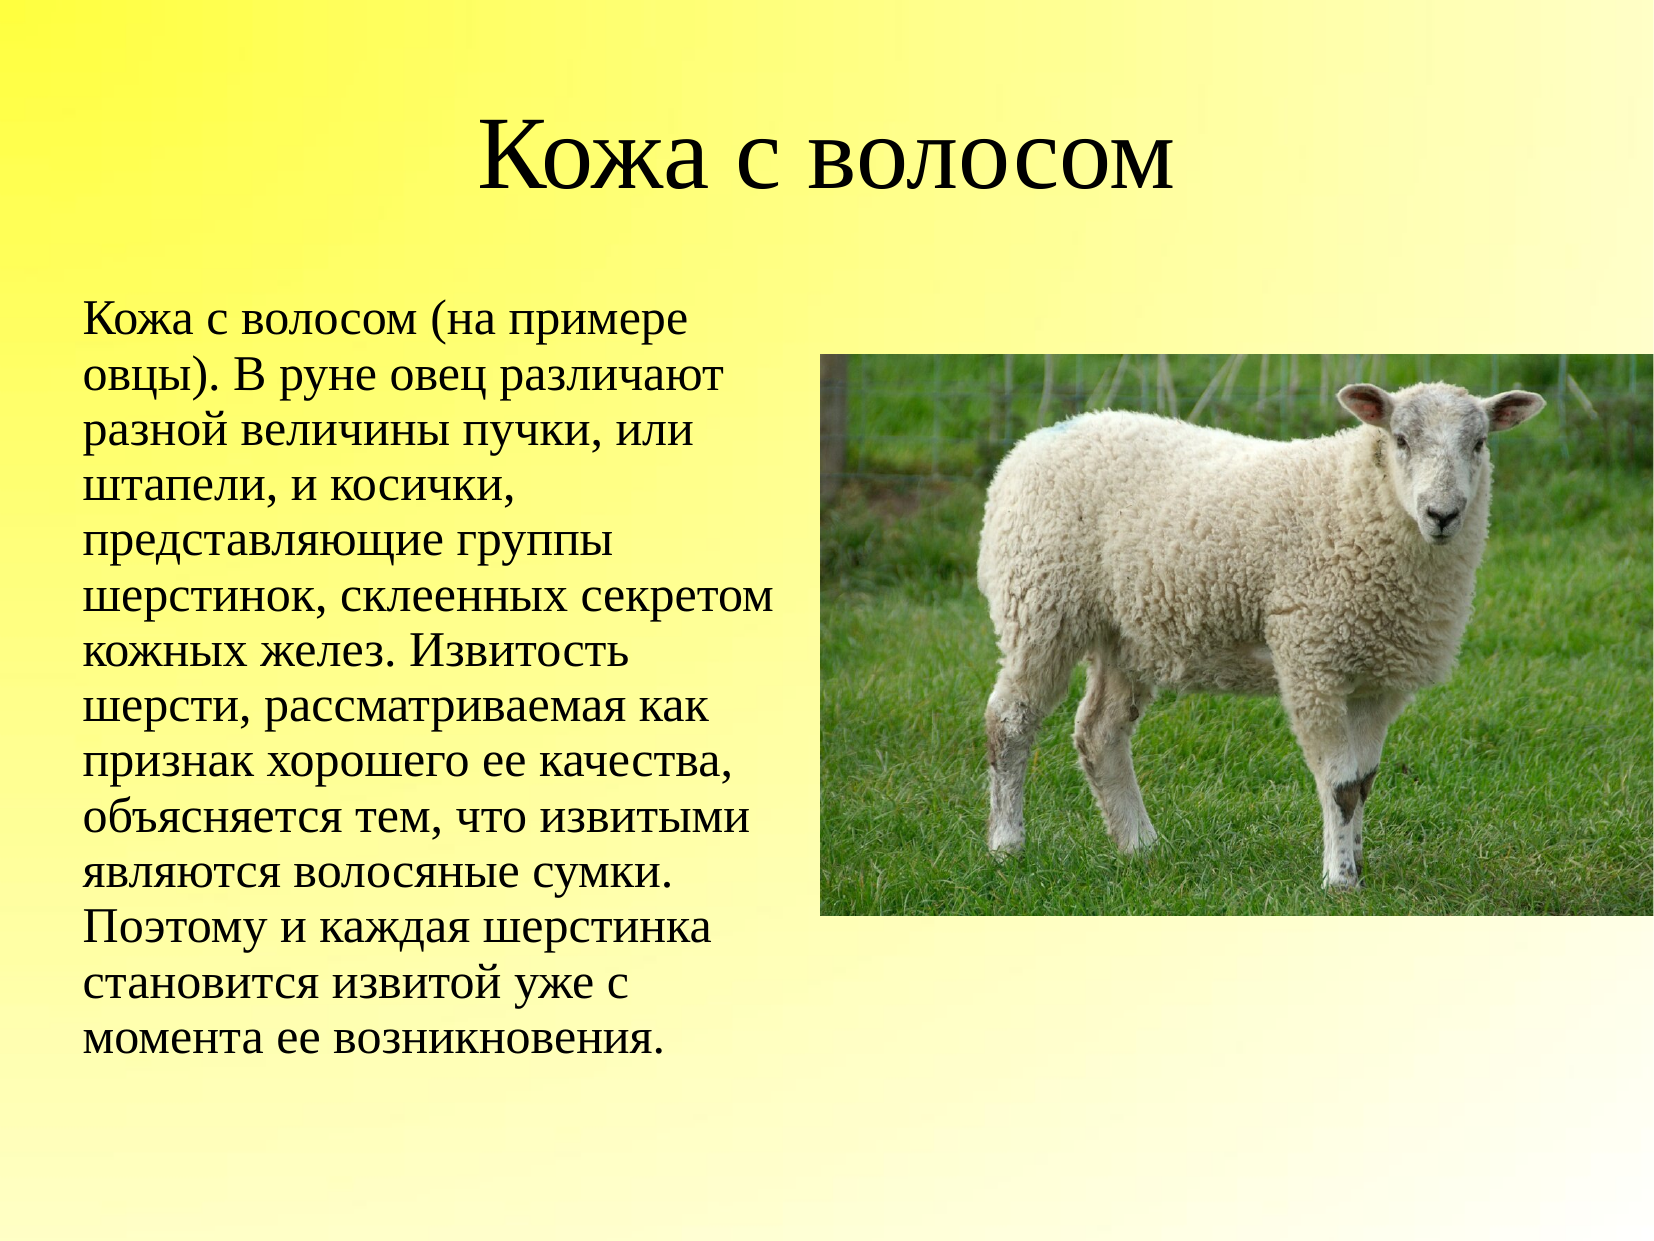

# Кожа с волосом
Кожа с волосом (на примере овцы). В руне овец различают разной величины пучки, или штапели, и косички, представляющие группы шерстинок, склеенных секретом кожных желез. Извитость шерсти, рассматриваемая как признак хорошего ее качества, объясняется тем, что извитыми являются волосяные сумки. Поэтому и каждая шерстинка становится извитой уже с момента ее возникновения.